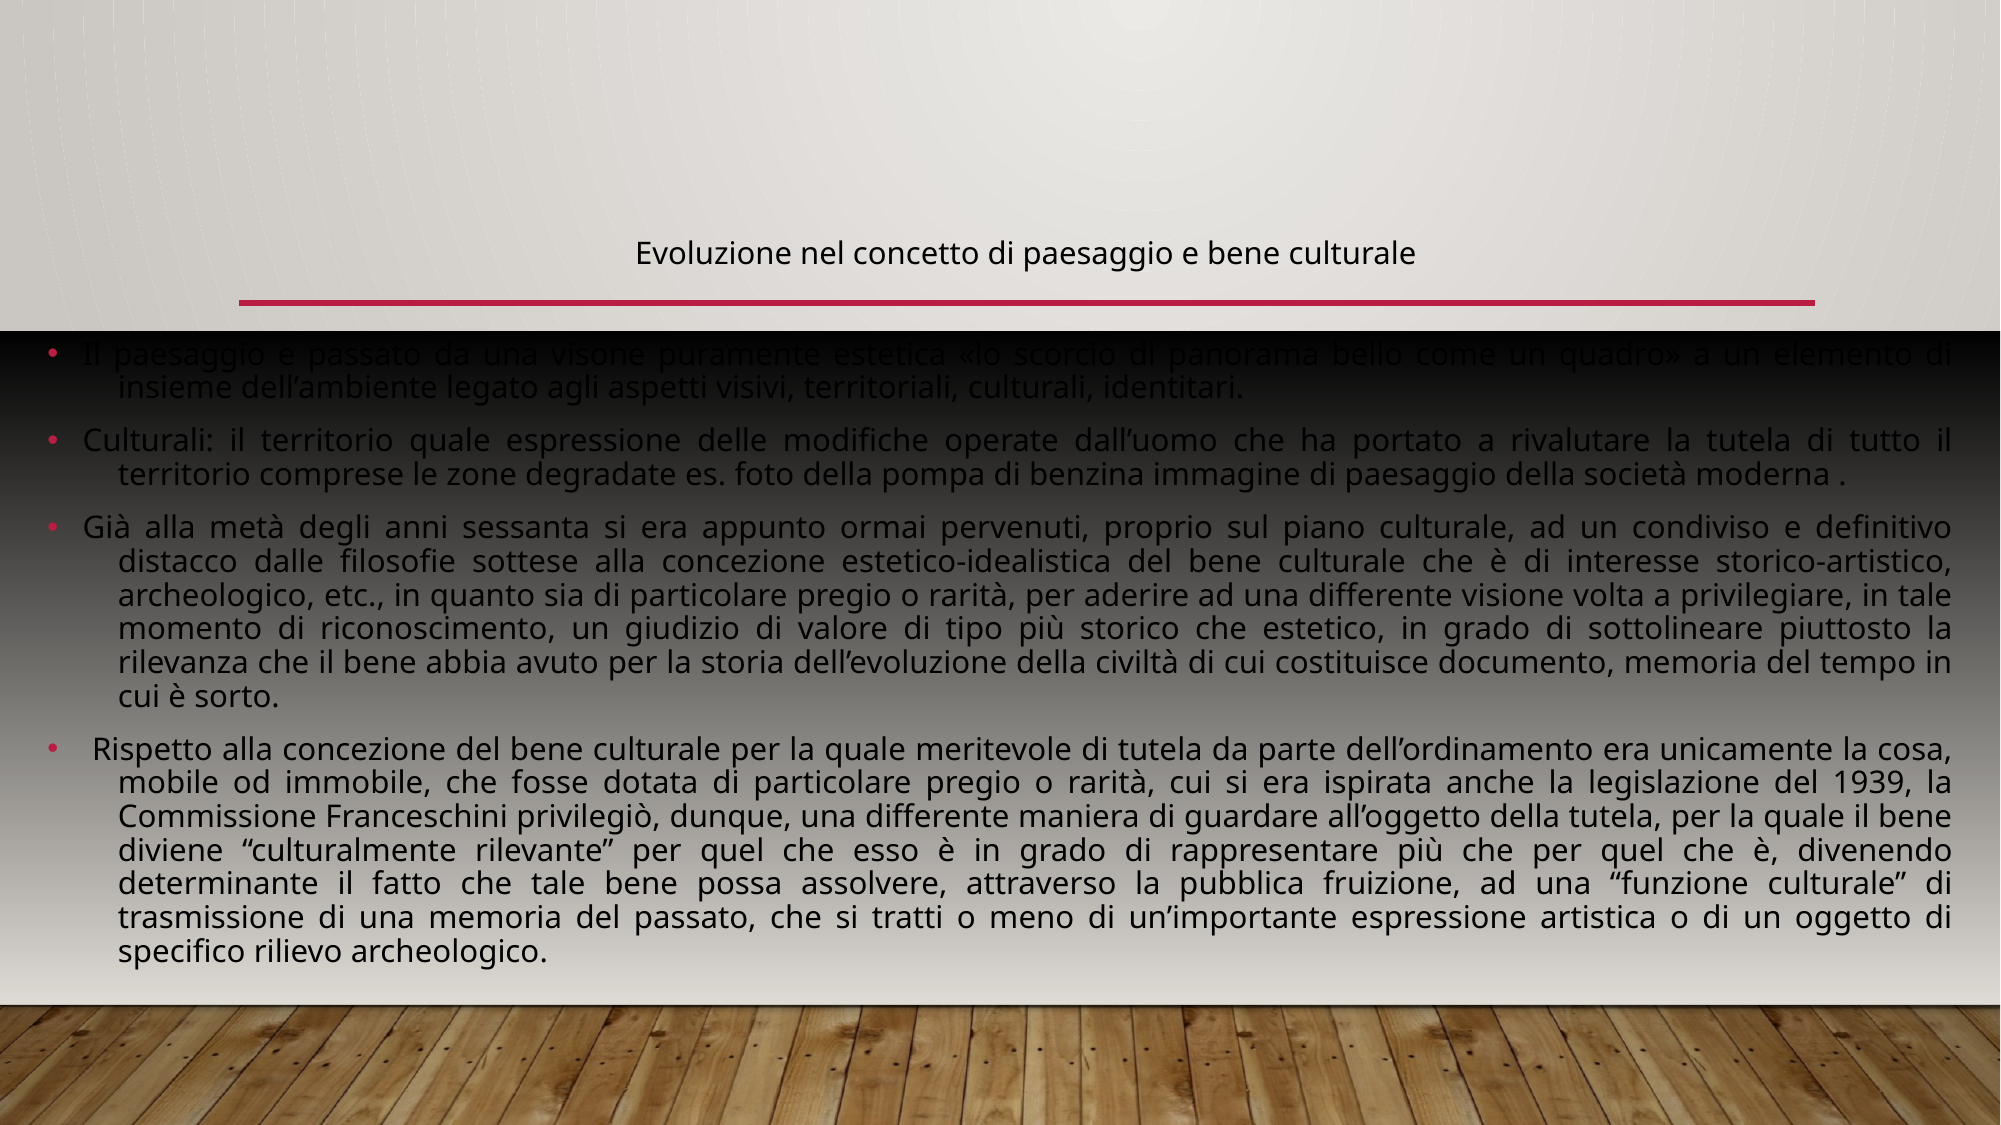

# Evoluzione nel concetto di paesaggio e bene culturale
Il paesaggio e passato da una visone puramente estetica «lo scorcio di panorama bello come un quadro» a un elemento di insieme dell’ambiente legato agli aspetti visivi, territoriali, culturali, identitari.
Culturali: il territorio quale espressione delle modifiche operate dall’uomo che ha portato a rivalutare la tutela di tutto il territorio comprese le zone degradate es. foto della pompa di benzina immagine di paesaggio della società moderna .
Già alla metà degli anni sessanta si era appunto ormai pervenuti, proprio sul piano culturale, ad un condiviso e definitivo distacco dalle filosofie sottese alla concezione estetico-idealistica del bene culturale che è di interesse storico-artistico, archeologico, etc., in quanto sia di particolare pregio o rarità, per aderire ad una differente visione volta a privilegiare, in tale momento di riconoscimento, un giudizio di valore di tipo più storico che estetico, in grado di sottolineare piuttosto la rilevanza che il bene abbia avuto per la storia dell’evoluzione della civiltà di cui costituisce documento, memoria del tempo in cui è sorto.
 Rispetto alla concezione del bene culturale per la quale meritevole di tutela da parte dell’ordinamento era unicamente la cosa, mobile od immobile, che fosse dotata di particolare pregio o rarità, cui si era ispirata anche la legislazione del 1939, la Commissione Franceschini privilegiò, dunque, una differente maniera di guardare all’oggetto della tutela, per la quale il bene diviene “culturalmente rilevante” per quel che esso è in grado di rappresentare più che per quel che è, divenendo determinante il fatto che tale bene possa assolvere, attraverso la pubblica fruizione, ad una “funzione culturale” di trasmissione di una memoria del passato, che si tratti o meno di un’importante espressione artistica o di un oggetto di specifico rilievo archeologico.